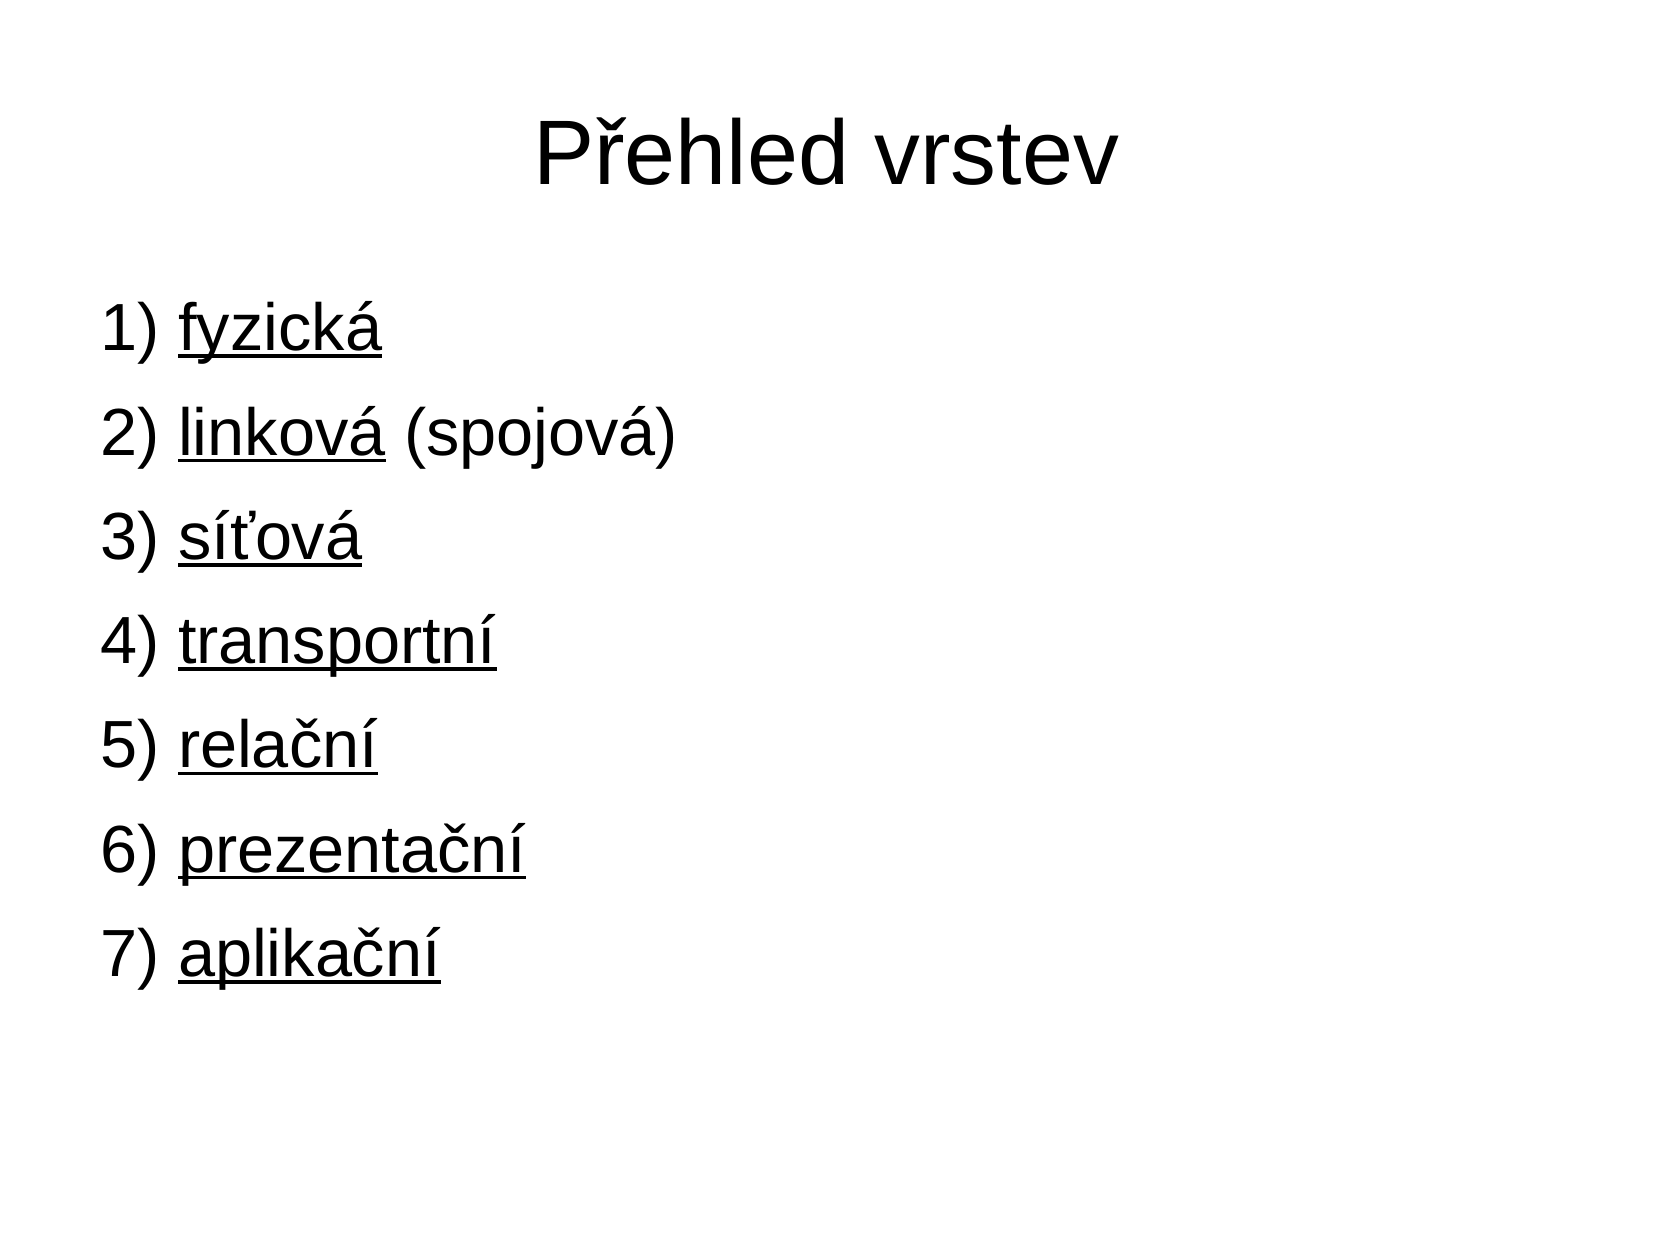

# Přehled vrstev
 fyzická
 linková (spojová)
 síťová
 transportní
 relační
 prezentační
 aplikační